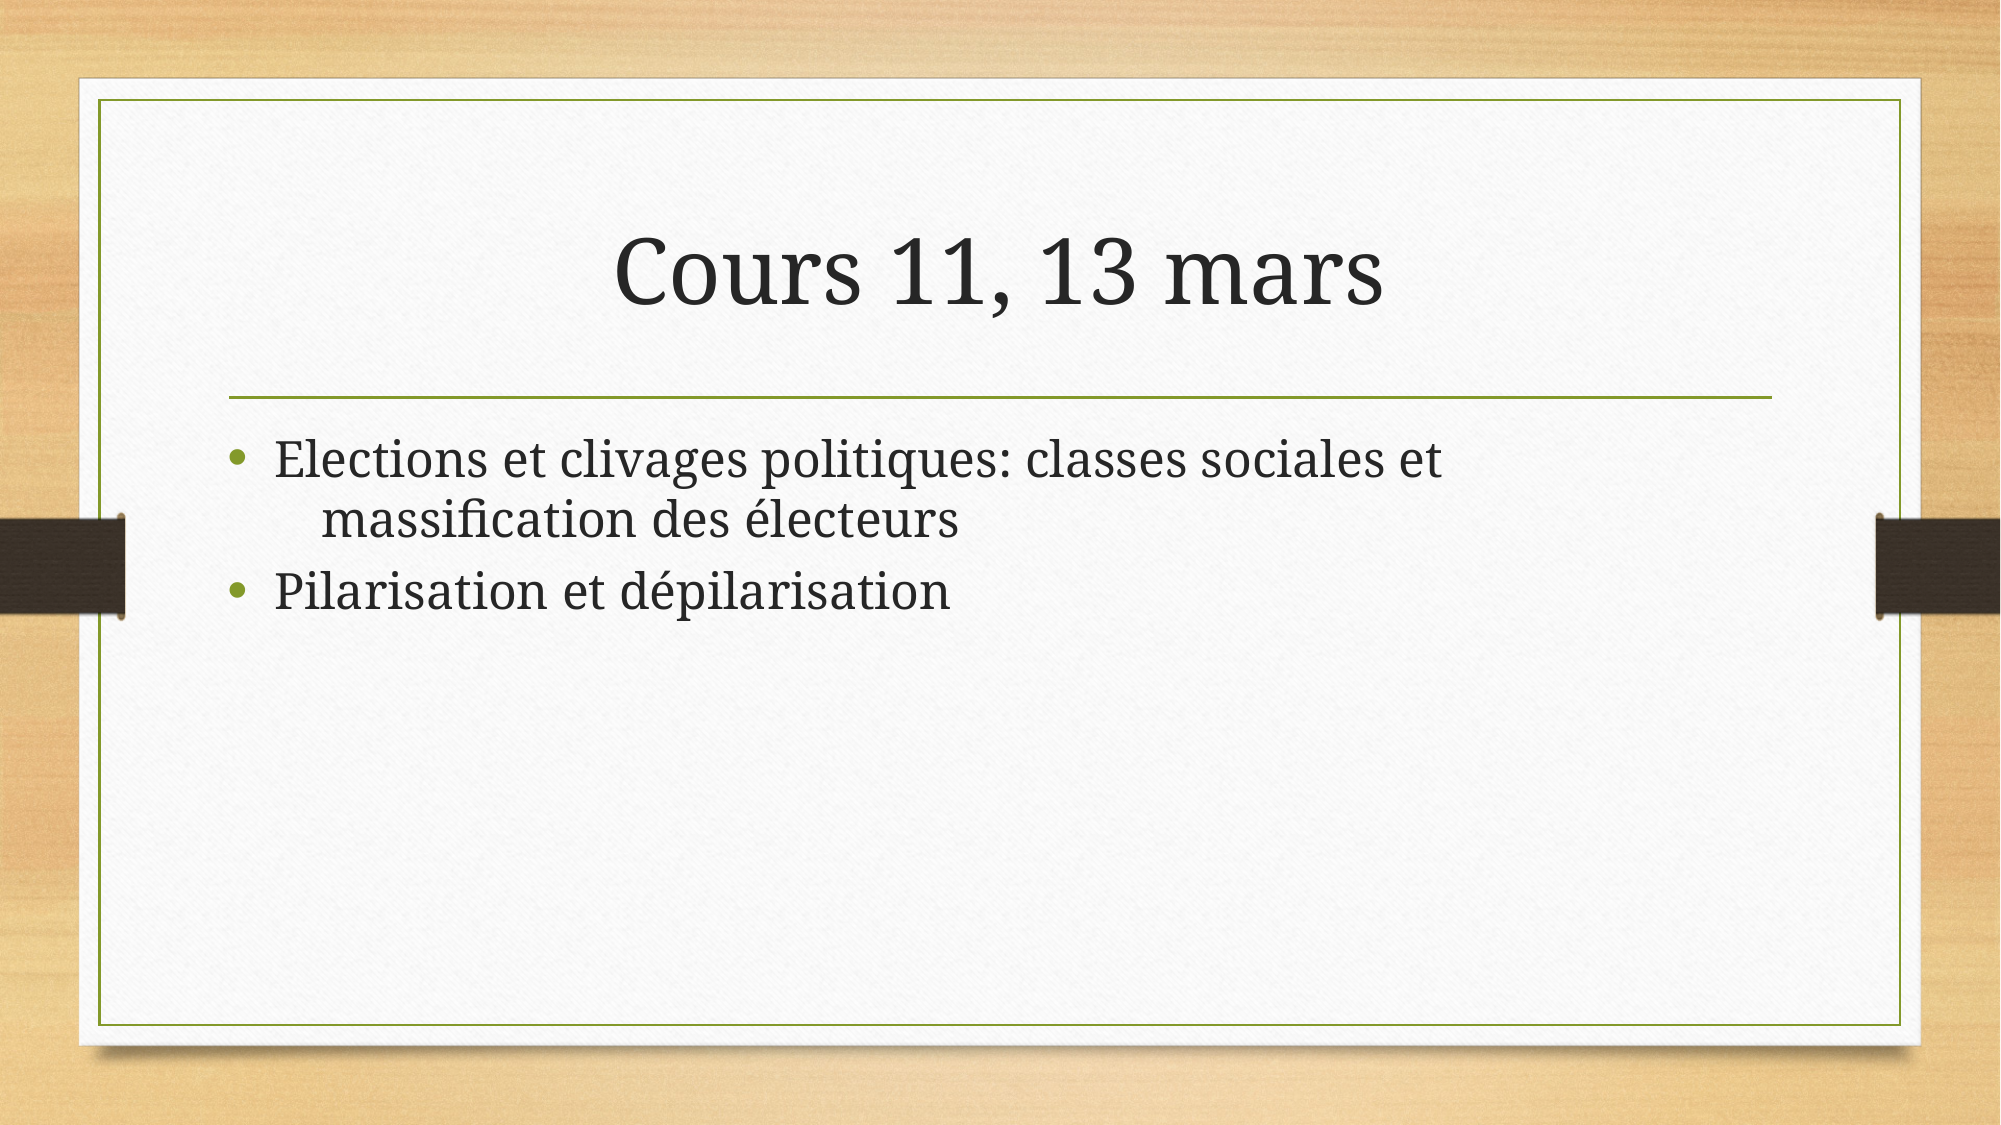

# Cours 11, 13 mars
Elections et clivages politiques: classes sociales et massification des électeurs
Pilarisation et dépilarisation